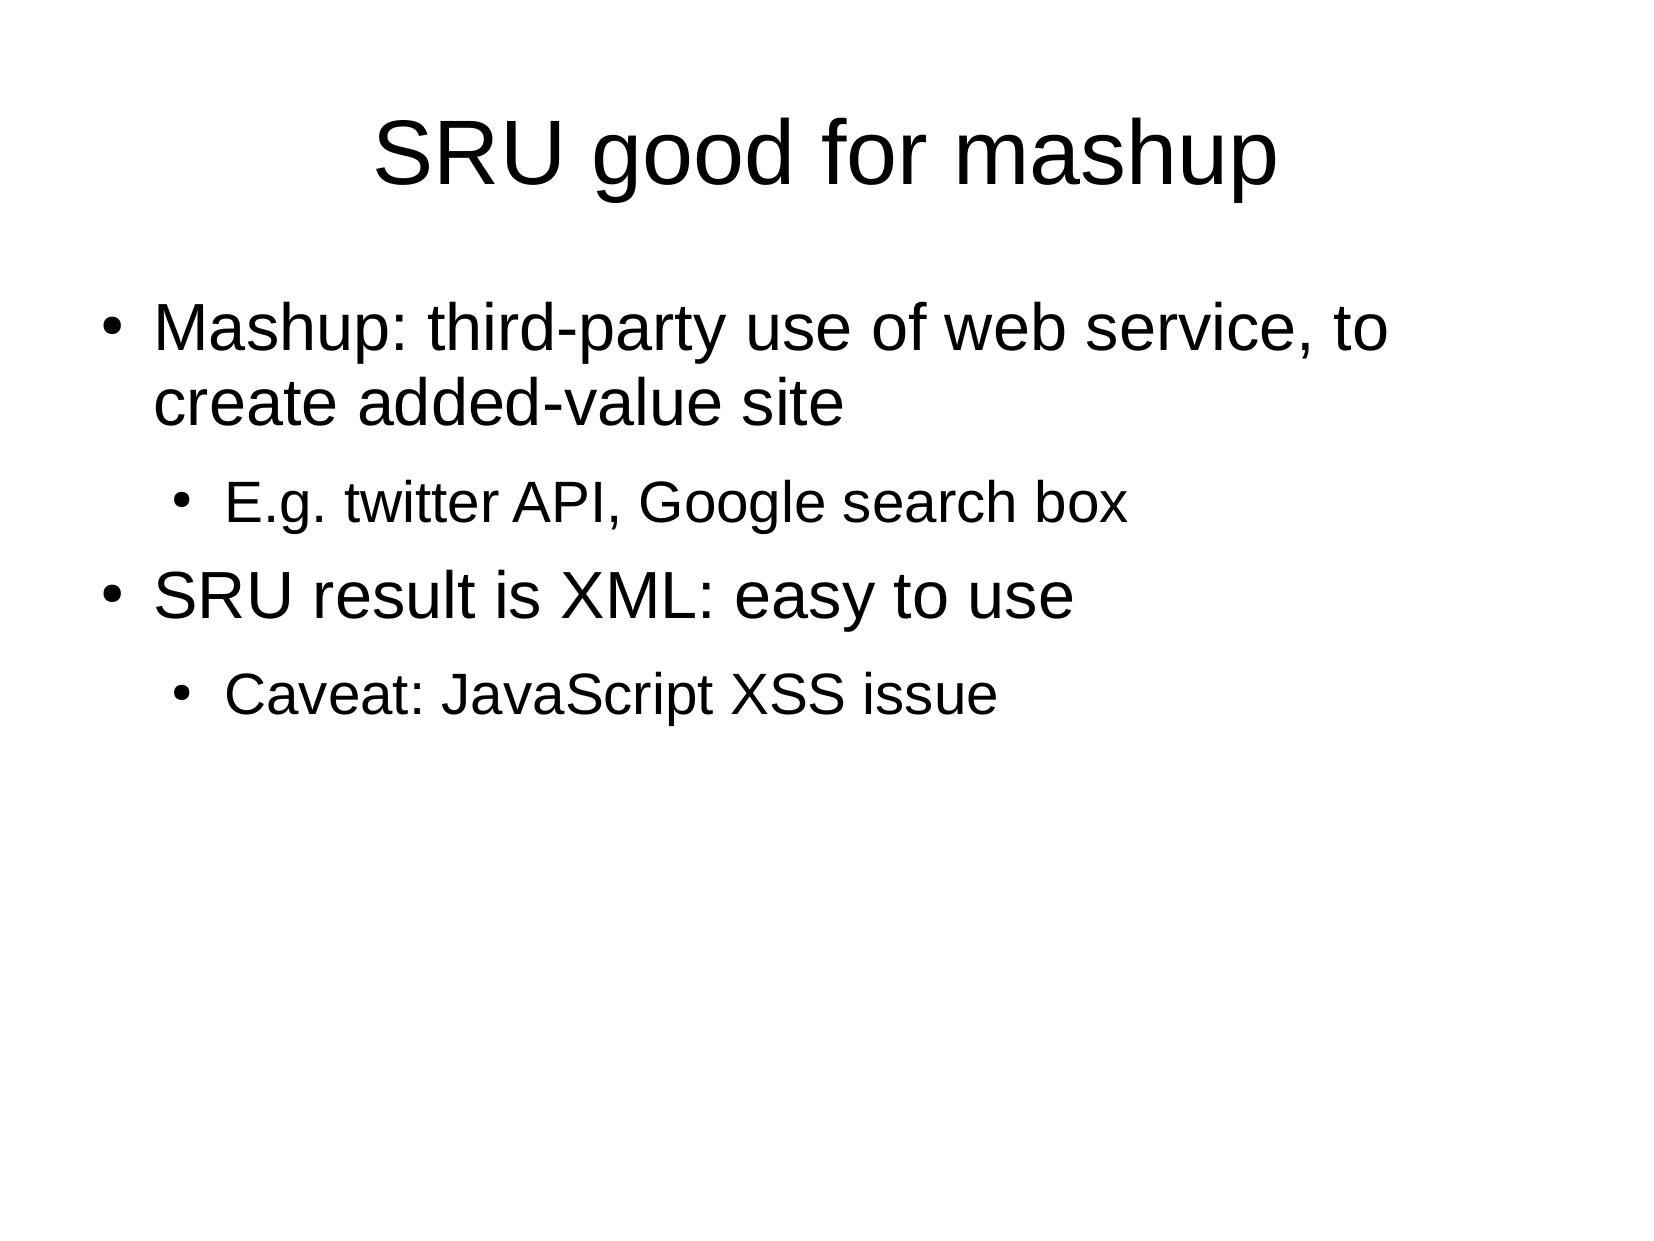

# SRU good for mashup
Mashup: third-party use of web service, to create added-value site
E.g. twitter API, Google search box
SRU result is XML: easy to use
Caveat: JavaScript XSS issue